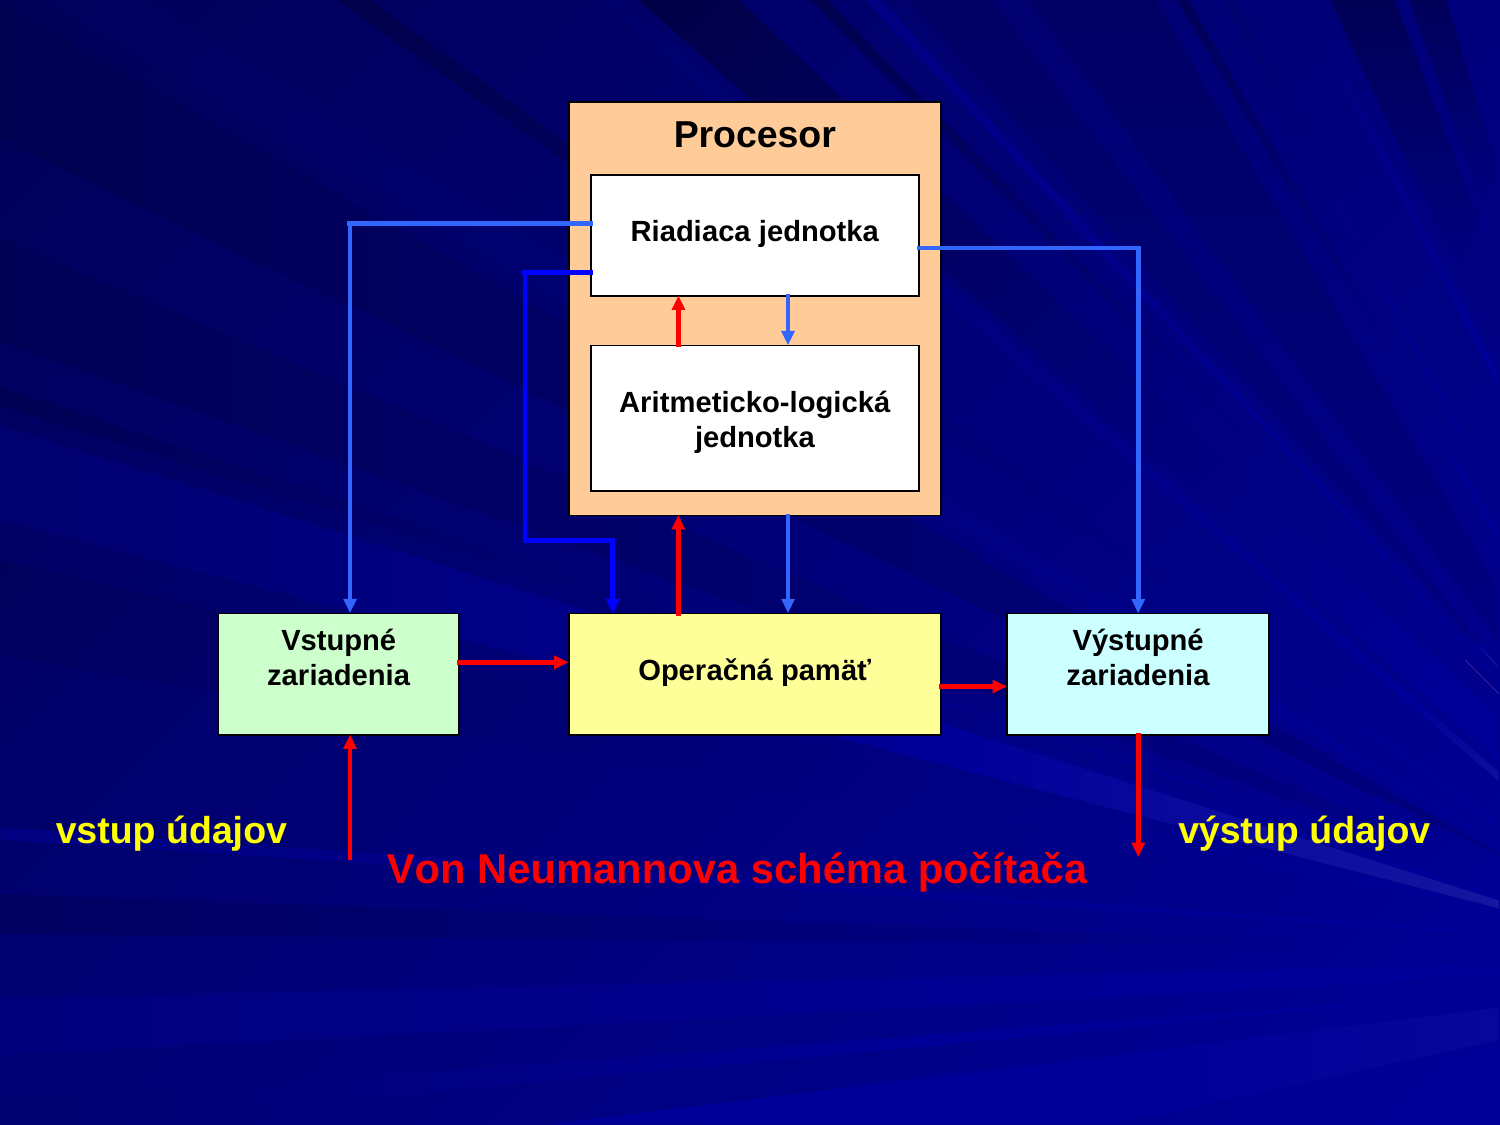

Procesor
Riadiaca jednotka
Aritmeticko-logická
jednotka
Vstupné zariadenia
Operačná pamäť
Výstupné zariadenia
vstup údajov
výstup údajov
Von Neumannova schéma počítača